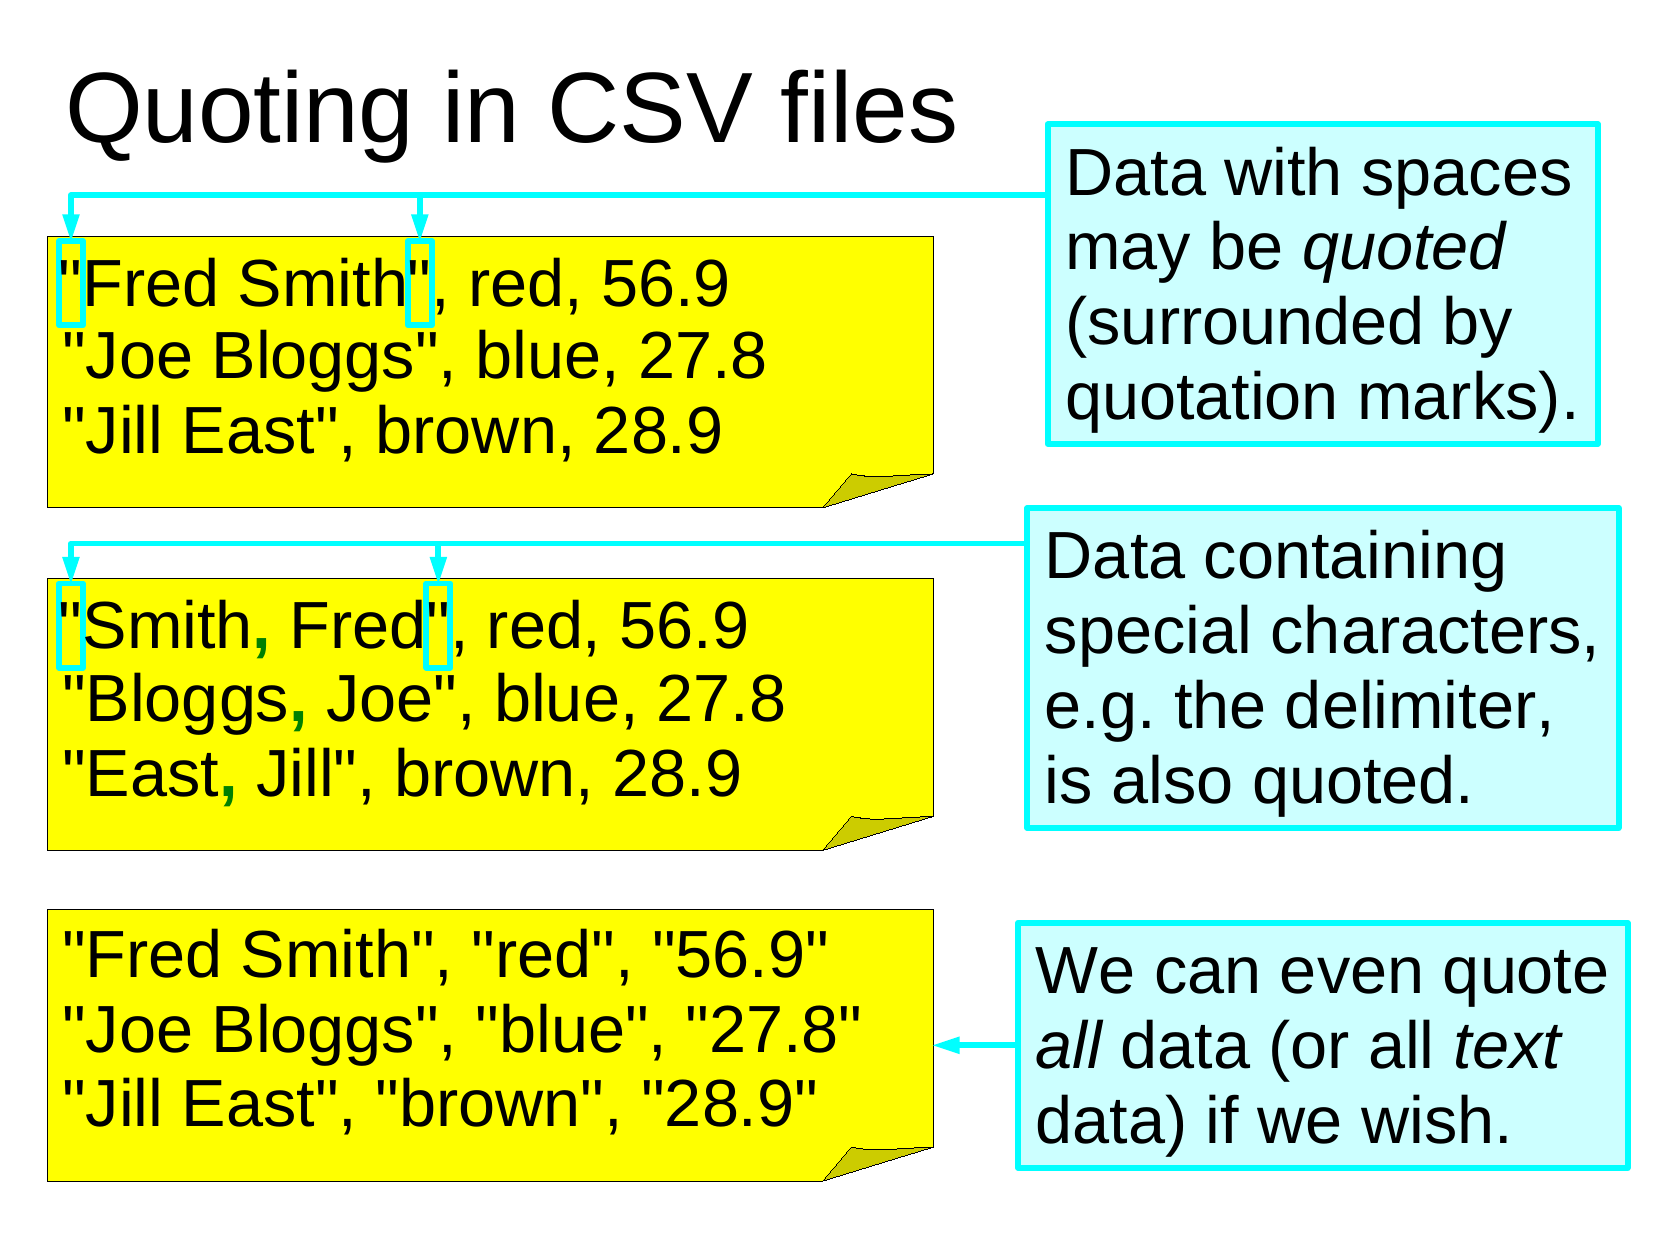

Quoting in CSV files
Data with spaces
may be quoted
(surrounded by
quotation marks).
"Joe Bloggs", blue, 27.8
"Jill East", brown, 28.9
"
Fred Smith
"
, red, 56.9
Data containing
special characters,
e.g. the delimiter,
is also quoted.
"Bloggs, Joe", blue, 27.8
"East, Jill", brown, 28.9
"
Smith, Fred
"
, red, 56.9
"Fred Smith", "red", "56.9"
"Joe Bloggs", "blue", "27.8"
"Jill East", "brown", "28.9"
We can even quote
all data (or all text
data) if we wish.
74